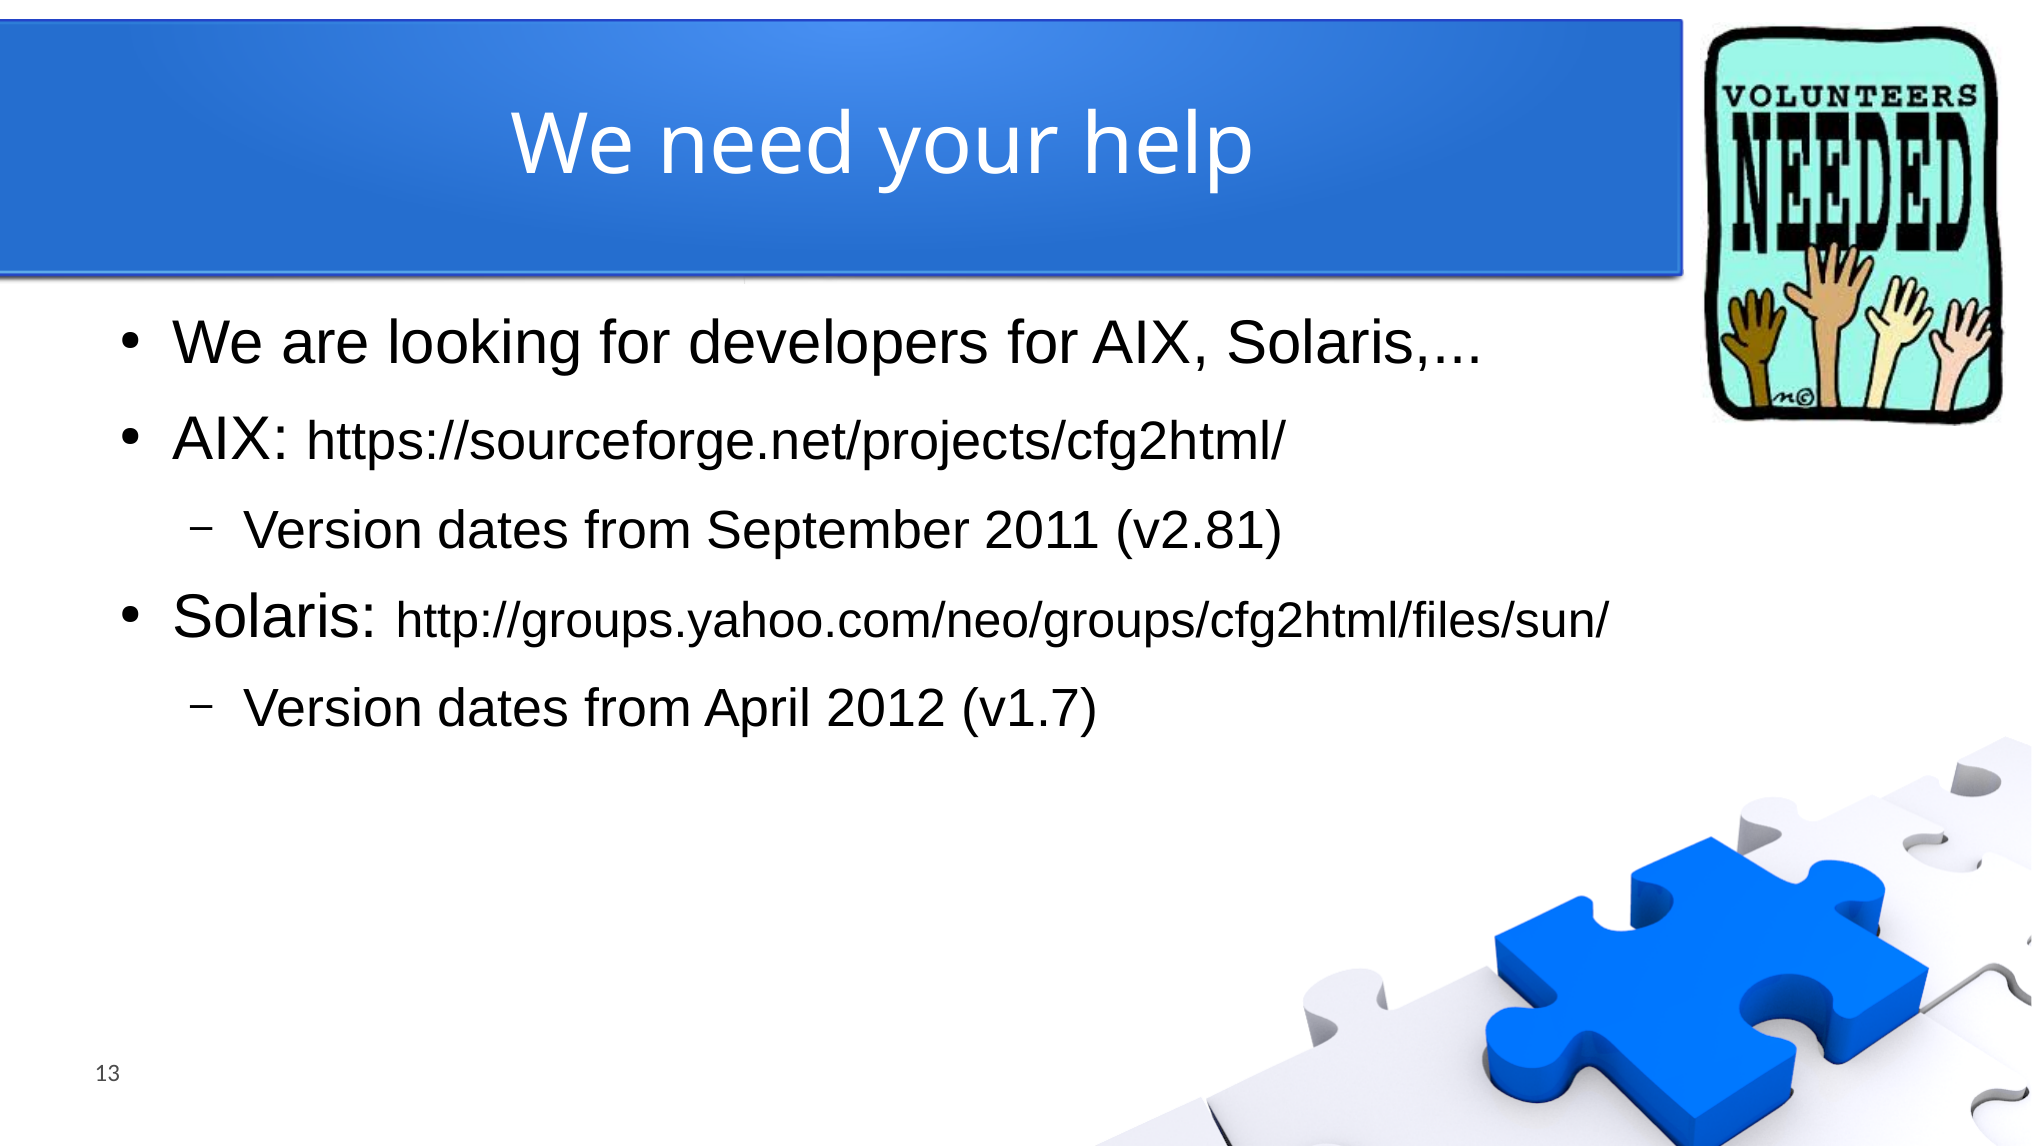

# We need your help
We are looking for developers for AIX, Solaris,...
AIX: https://sourceforge.net/projects/cfg2html/
Version dates from September 2011 (v2.81)
Solaris: http://groups.yahoo.com/neo/groups/cfg2html/files/sun/
Version dates from April 2012 (v1.7)
13